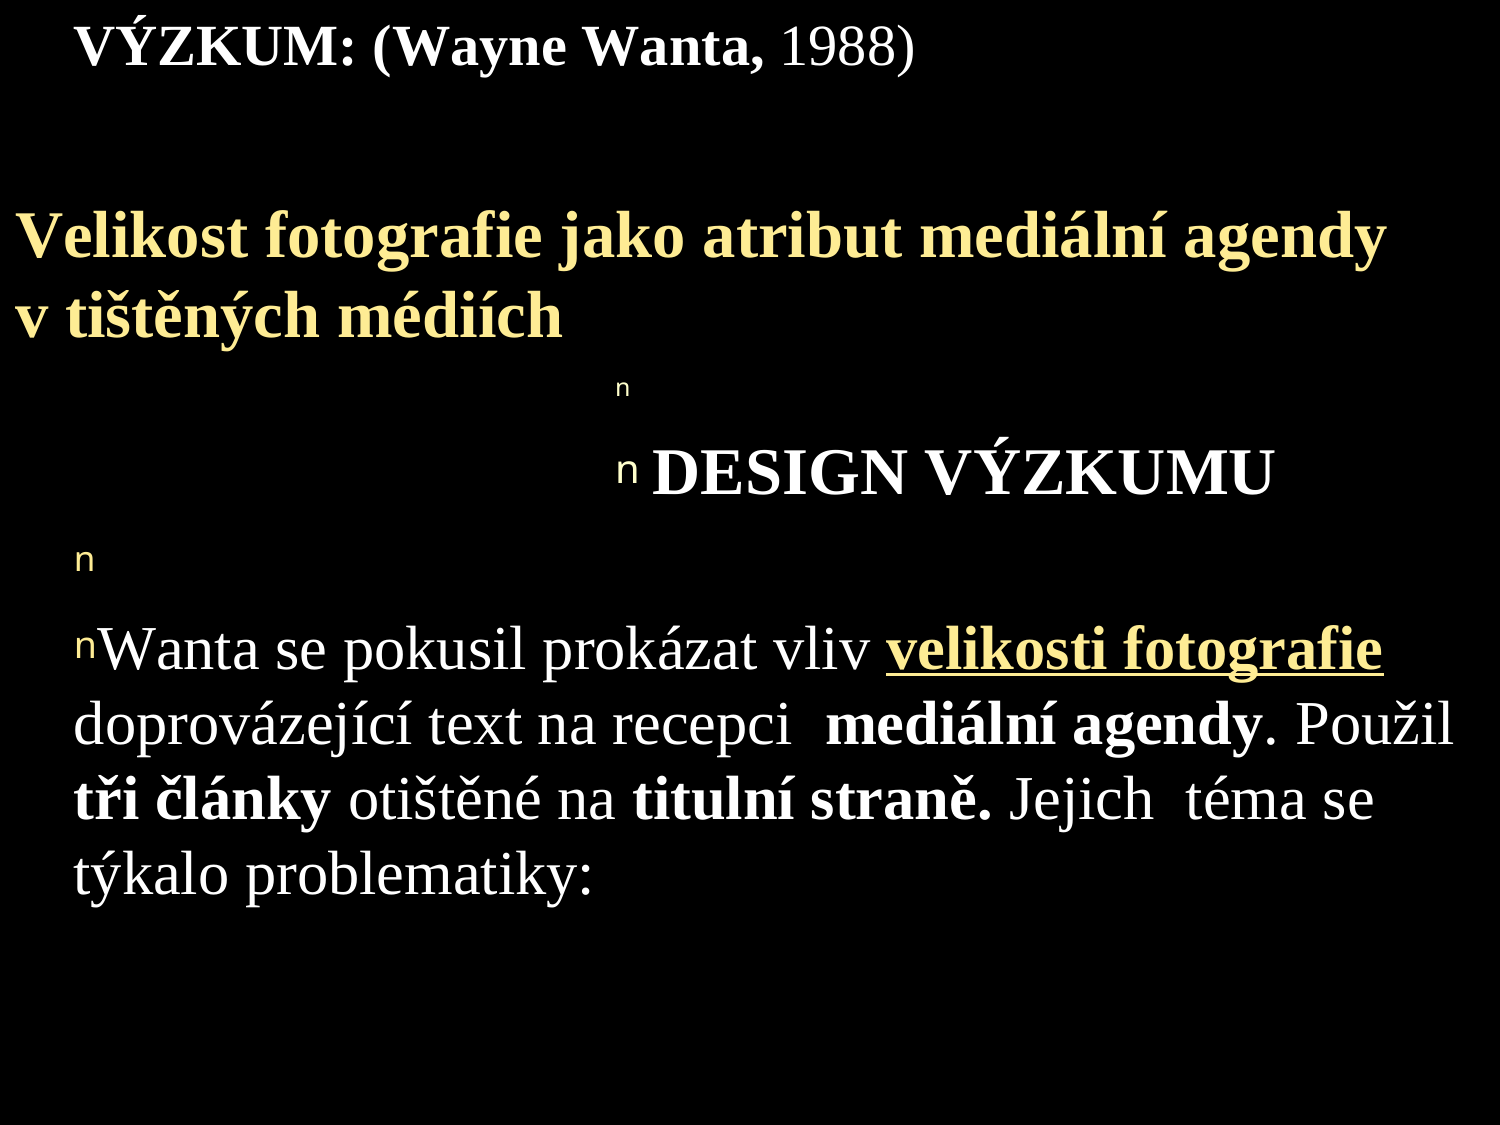

# VÝZKUM: (Wayne Wanta, 1988)
Velikost fotografie jako atribut mediální agendy v tištěných médiích
DESIGN VÝZKUMU
Wanta se pokusil prokázat vliv velikosti fotografie doprovázející text na recepci mediální agendy. Použil tři články otištěné na titulní straně. Jejich téma se týkalo problematiky: